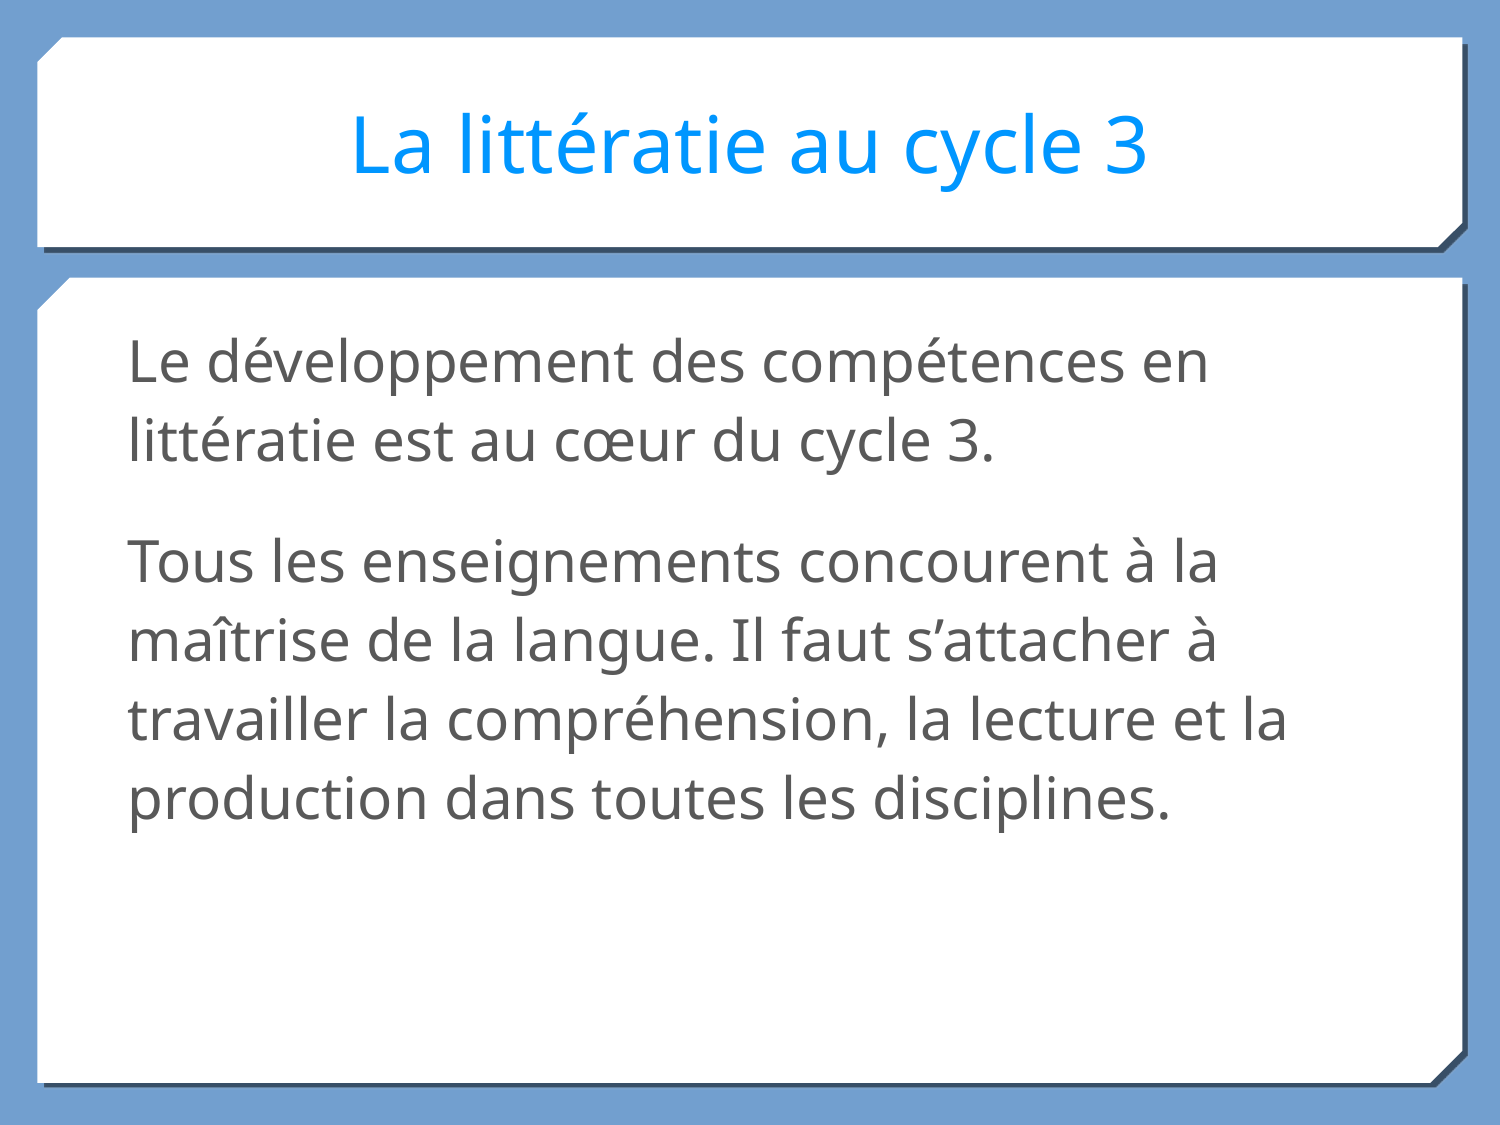

# La littératie au cycle 3
Le développement des compétences en littératie est au cœur du cycle 3.
Tous les enseignements concourent à la maîtrise de la langue. Il faut s’attacher à travailler la compréhension, la lecture et la production dans toutes les disciplines.